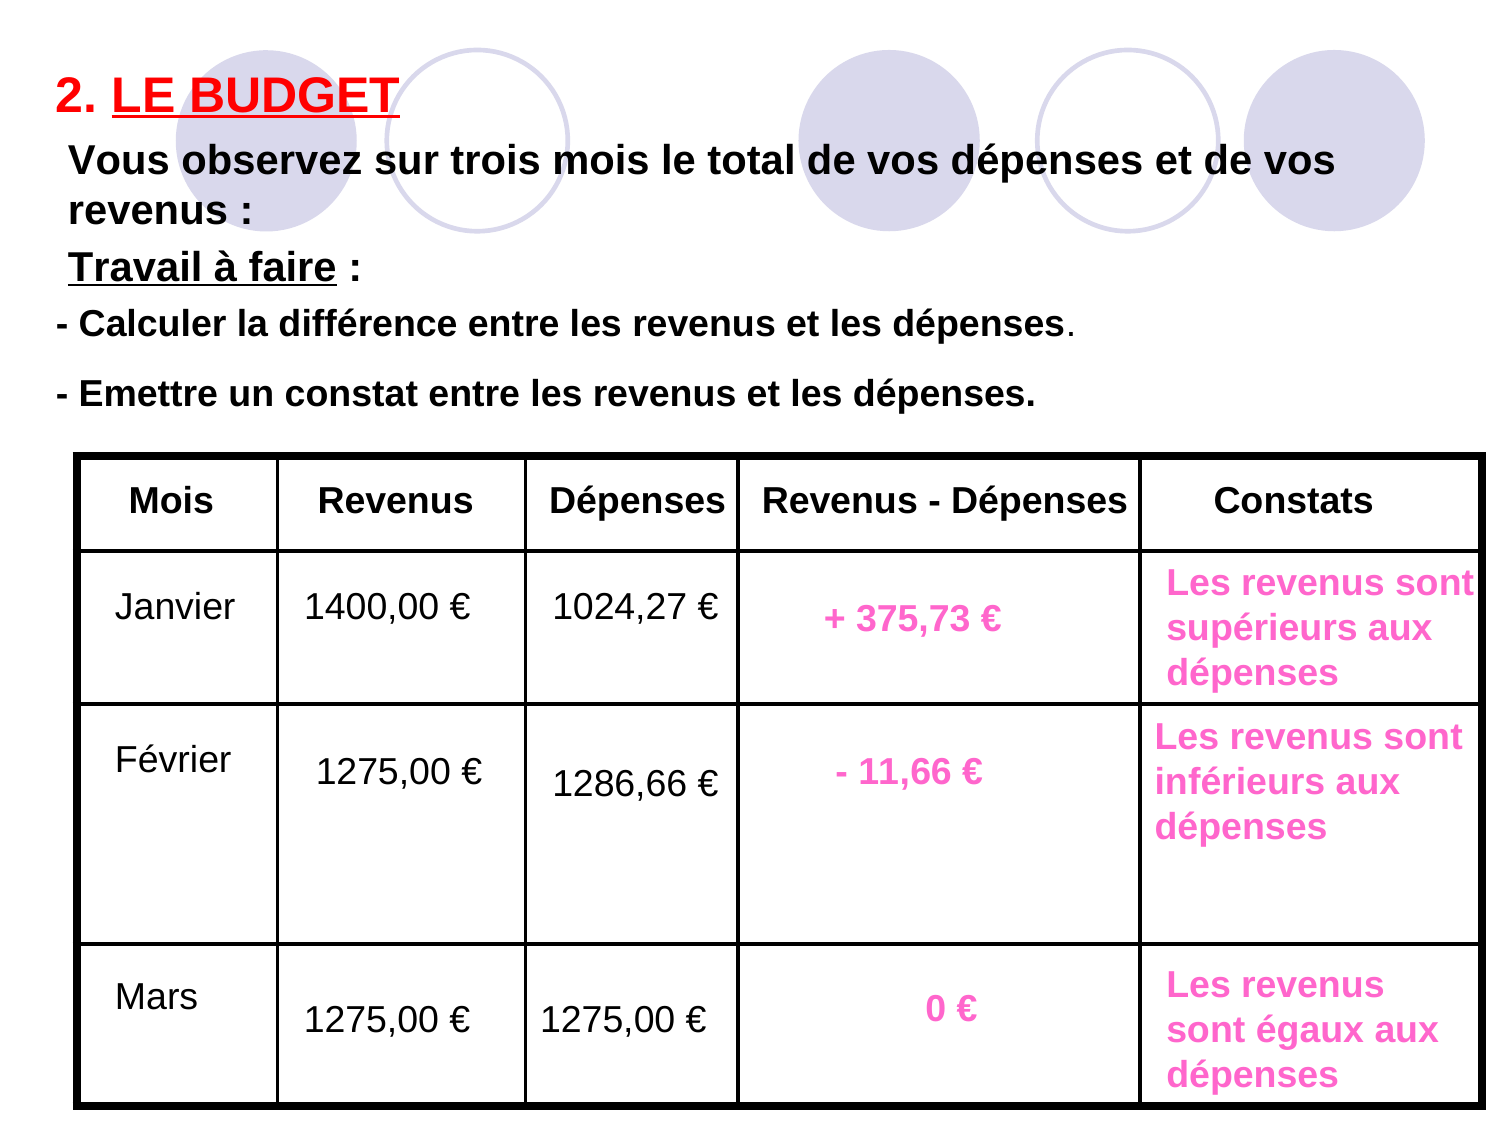

2. LE BUDGET
Vous observez sur trois mois le total de vos dépenses et de vos revenus :
Travail à faire :
- Calculer la différence entre les revenus et les dépenses.
- Emettre un constat entre les revenus et les dépenses.
| | | | | |
| --- | --- | --- | --- | --- |
| | | | | |
| | | | | |
| | | | | |
Mois
Revenus
Dépenses
Revenus - Dépenses
Constats
Les revenus sont supérieurs aux dépenses
Janvier
1400,00 €
1024,27 €
+ 375,73 €
Les revenus sont inférieurs aux dépenses
Février
1275,00 €
- 11,66 €
1286,66 €
Les revenus sont égaux aux dépenses
Mars
0 €
1275,00 €
1275,00 €